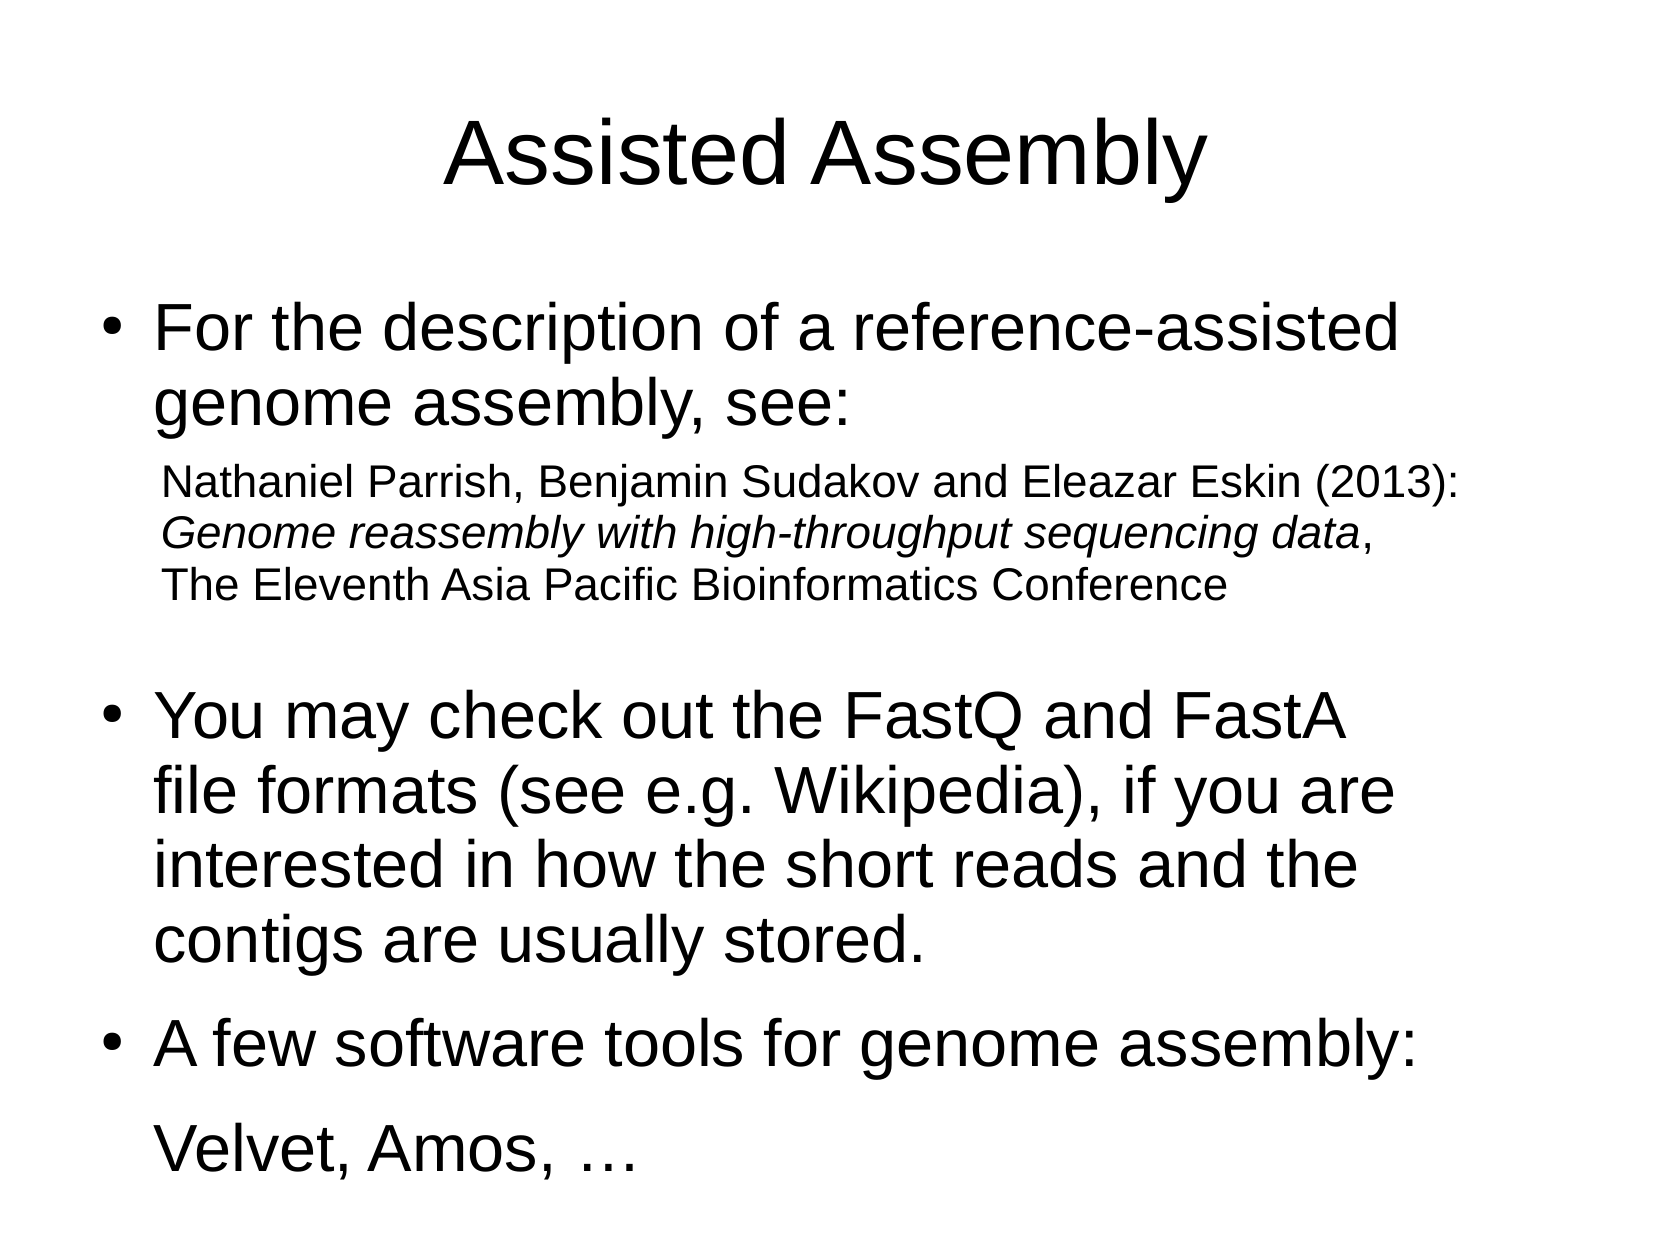

# Assisted Assembly
For the description of a reference-assisted genome assembly, see:
You may check out the FastQ and FastA
file formats (see e.g. Wikipedia), if you are interested in how the short reads and the contigs are usually stored.
A few software tools for genome assembly:
Velvet, Amos, …
Nathaniel Parrish, Benjamin Sudakov and Eleazar Eskin (2013):
Genome reassembly with high-throughput sequencing data,
The Eleventh Asia Pacific Bioinformatics Conference